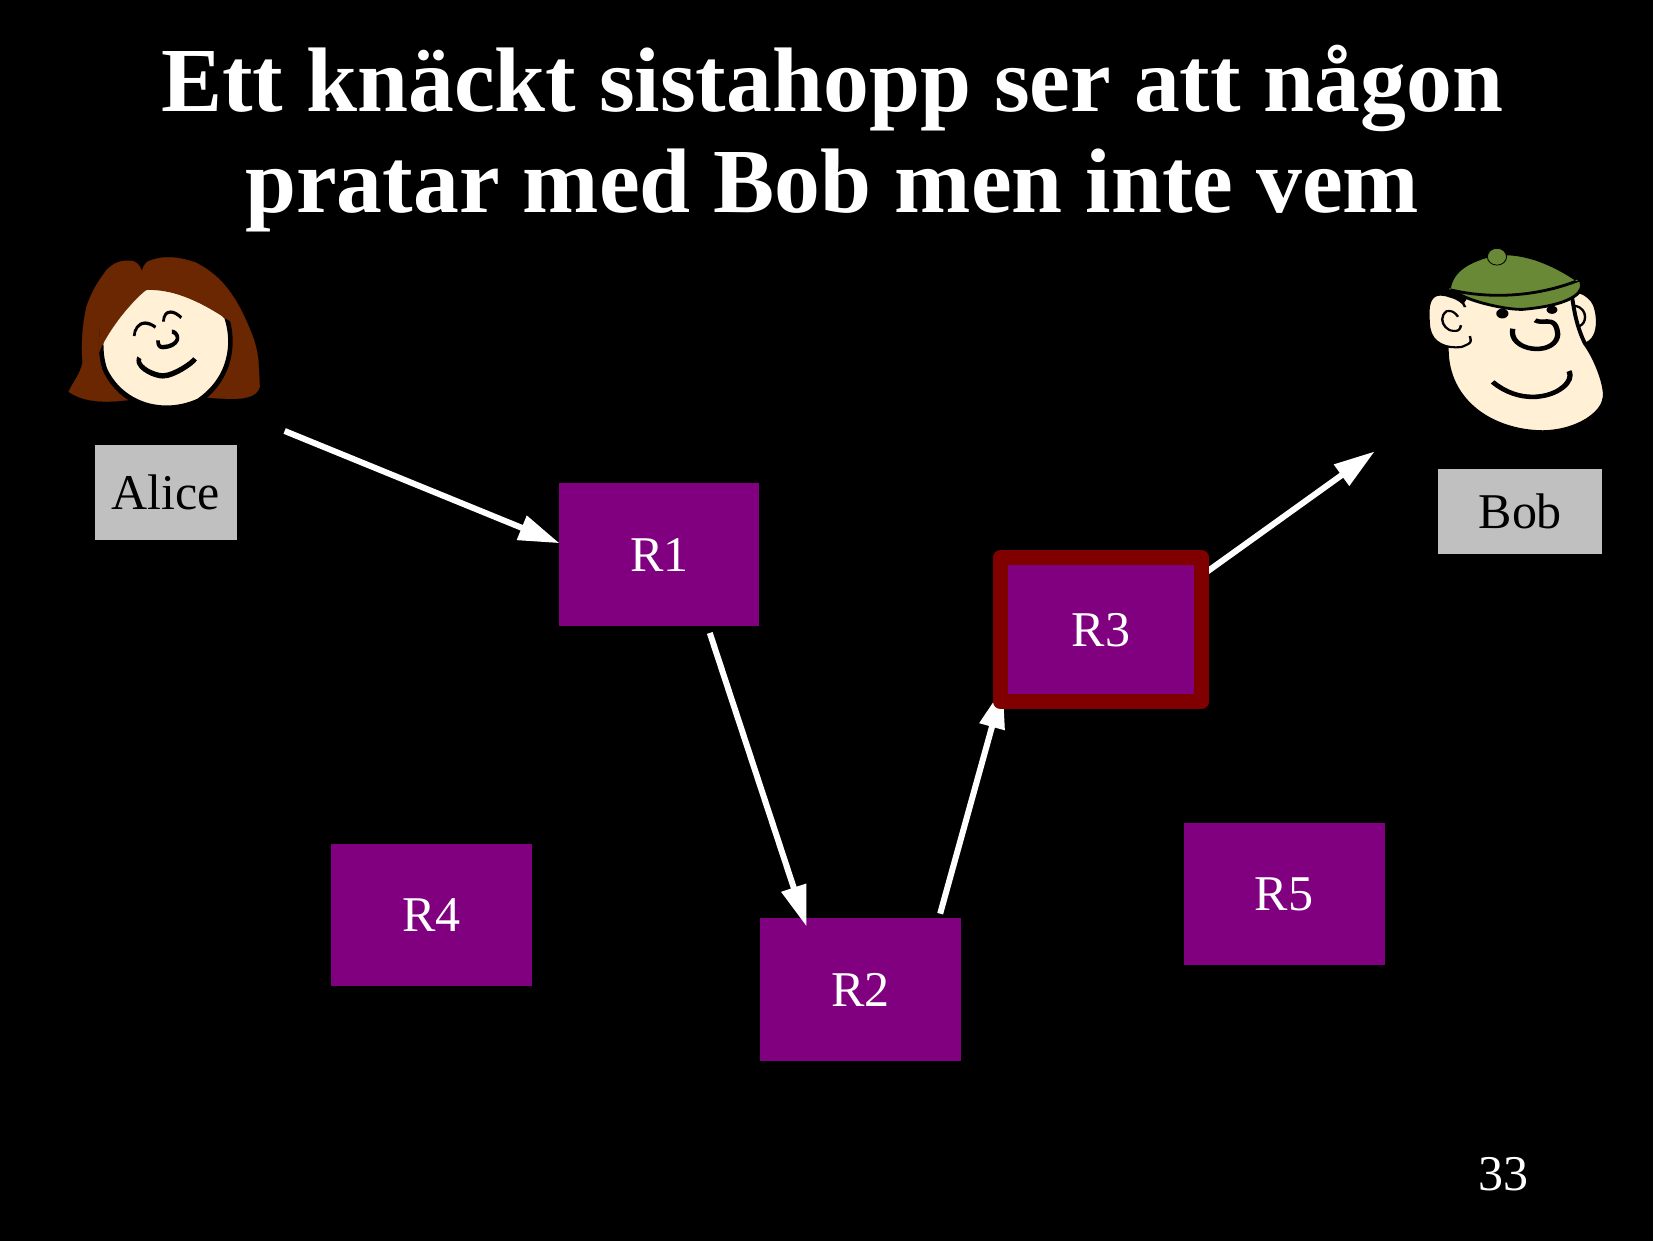

# Ett knäckt sistahopp ser att någon pratar med Bob men inte vem
Alice
Bob
R1
R3
R5
R4
R2